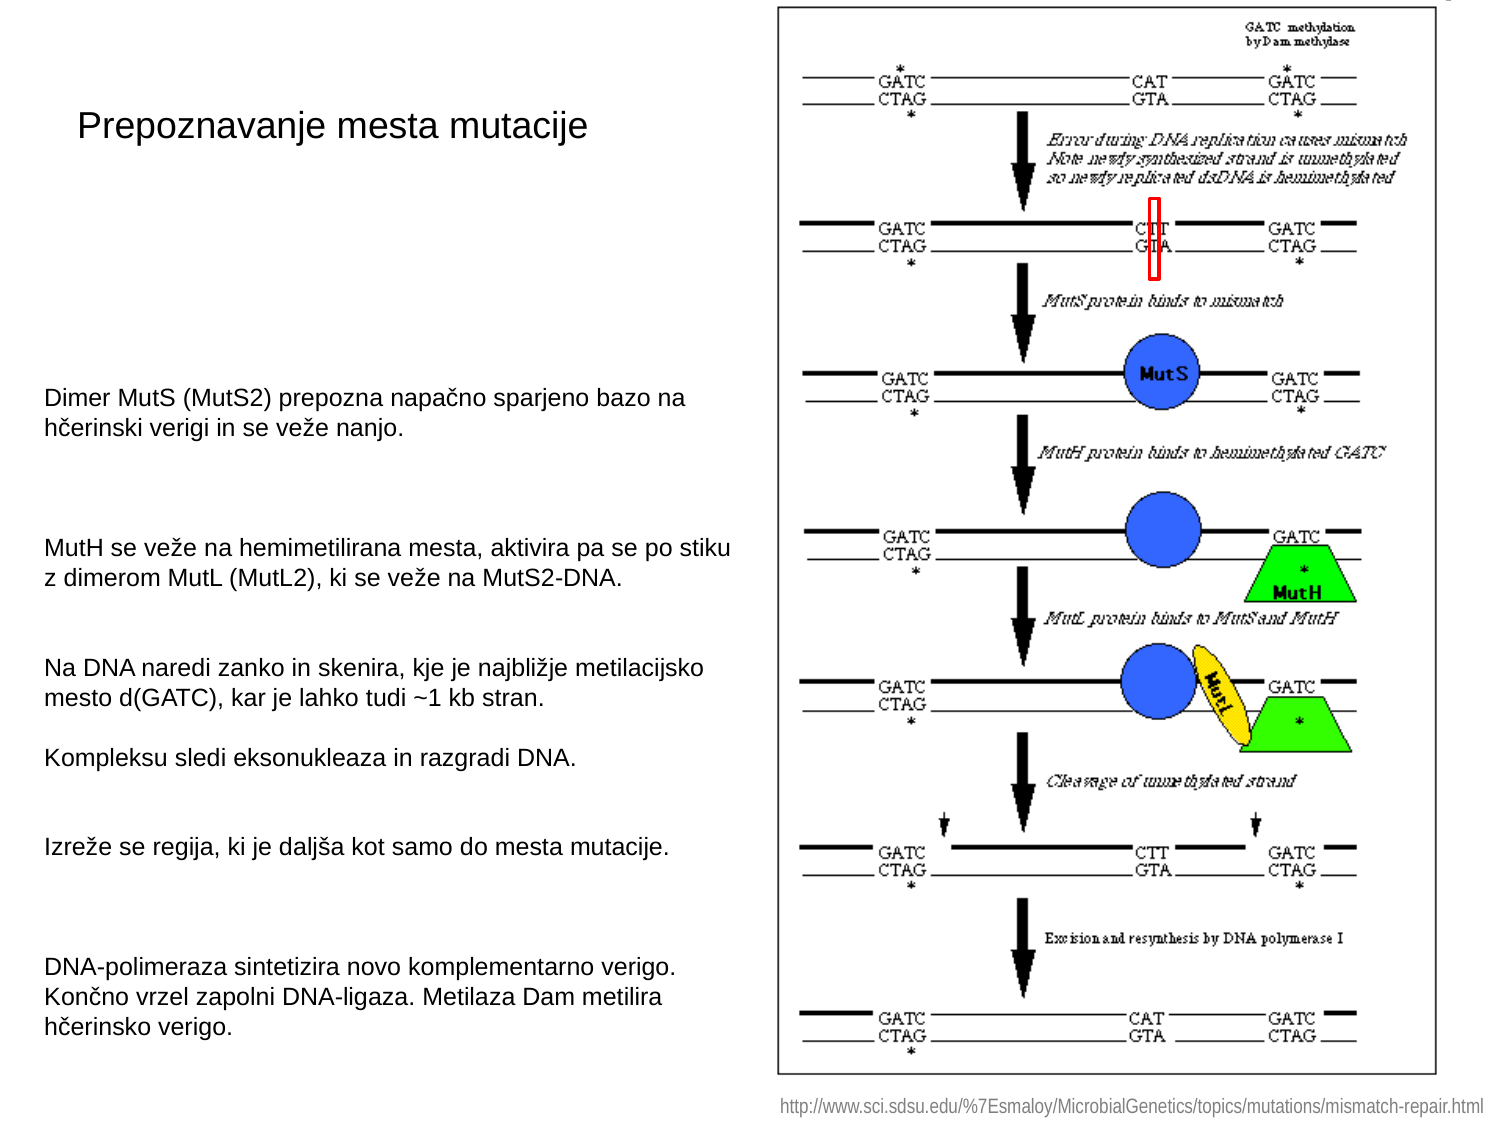

Prepoznavanje mesta mutacije
Dimer MutS (MutS2) prepozna napačno sparjeno bazo na hčerinski verigi in se veže nanjo.
MutH se veže na hemimetilirana mesta, aktivira pa se po stiku z dimerom MutL (MutL2), ki se veže na MutS2-DNA.
Na DNA naredi zanko in skenira, kje je najbližje metilacijsko mesto d(GATC), kar je lahko tudi ~1 kb stran.
Kompleksu sledi eksonukleaza in razgradi DNA.
Izreže se regija, ki je daljša kot samo do mesta mutacije.
DNA-polimeraza sintetizira novo komplementarno verigo. Končno vrzel zapolni DNA-ligaza. Metilaza Dam metilira hčerinsko verigo.
http://www.sci.sdsu.edu/%7Esmaloy/MicrobialGenetics/topics/mutations/mismatch-repair.html